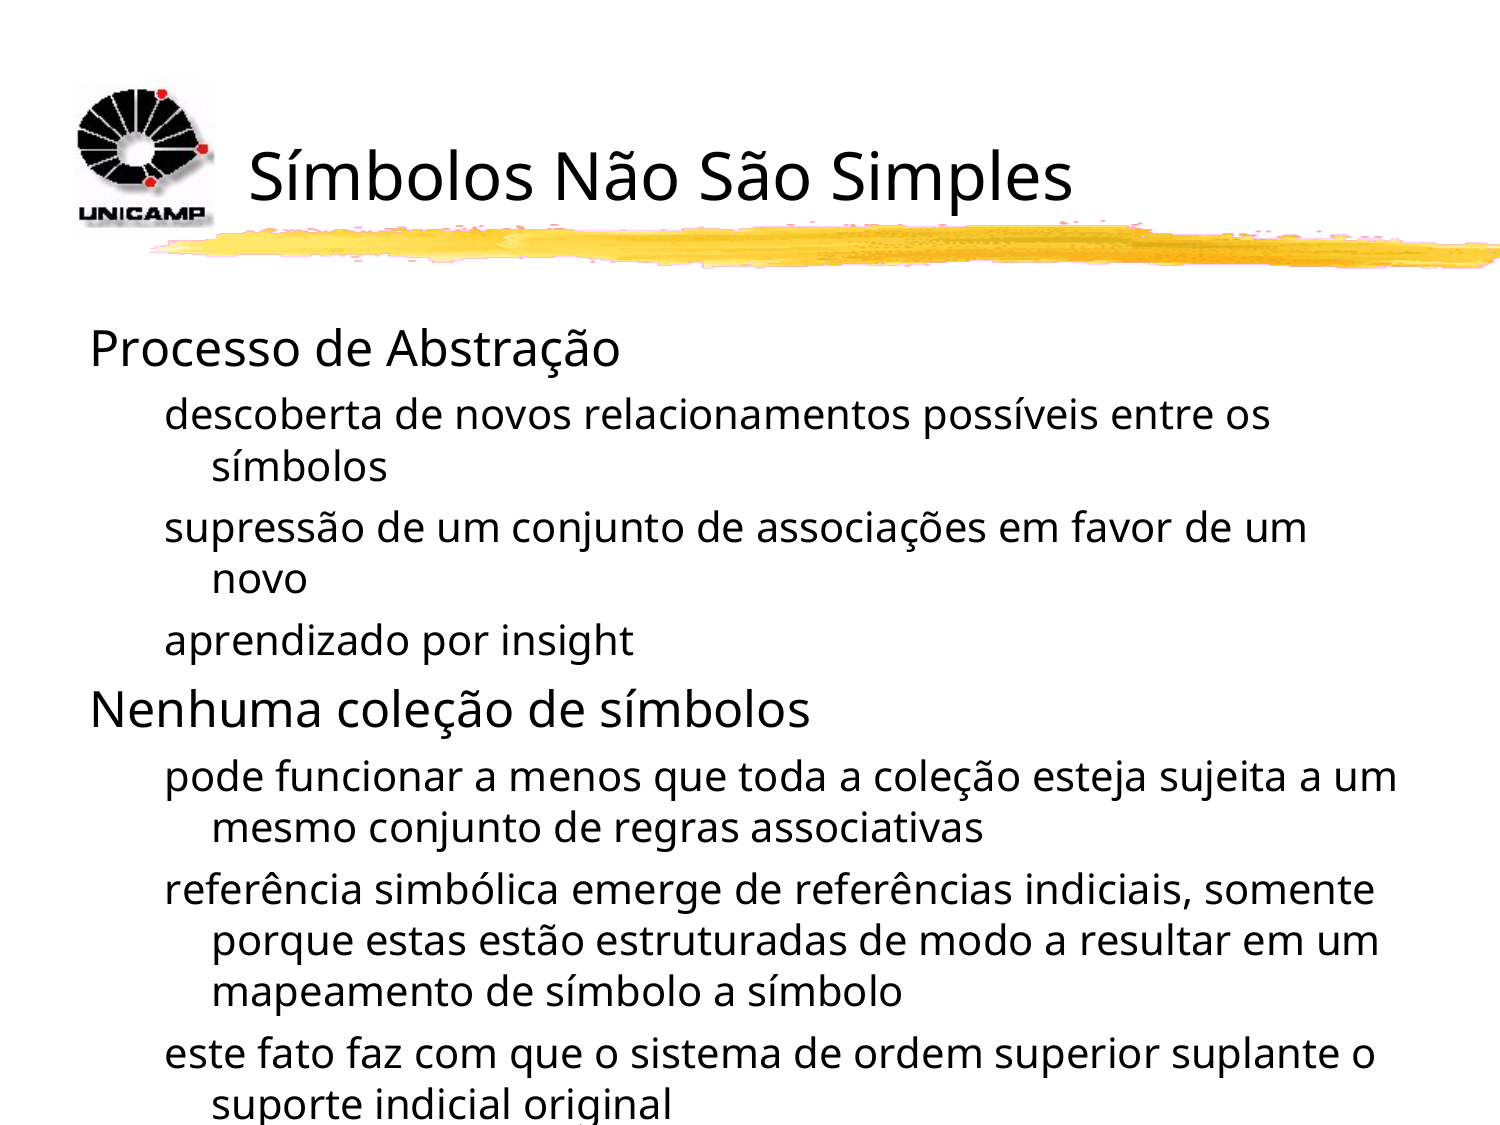

# Símbolos Não São Simples
Processo de Abstração
descoberta de novos relacionamentos possíveis entre os símbolos
supressão de um conjunto de associações em favor de um novo
aprendizado por insight
Nenhuma coleção de símbolos
pode funcionar a menos que toda a coleção esteja sujeita a um mesmo conjunto de regras associativas
referência simbólica emerge de referências indiciais, somente porque estas estão estruturadas de modo a resultar em um mapeamento de símbolo a símbolo
este fato faz com que o sistema de ordem superior suplante o suporte indicial original